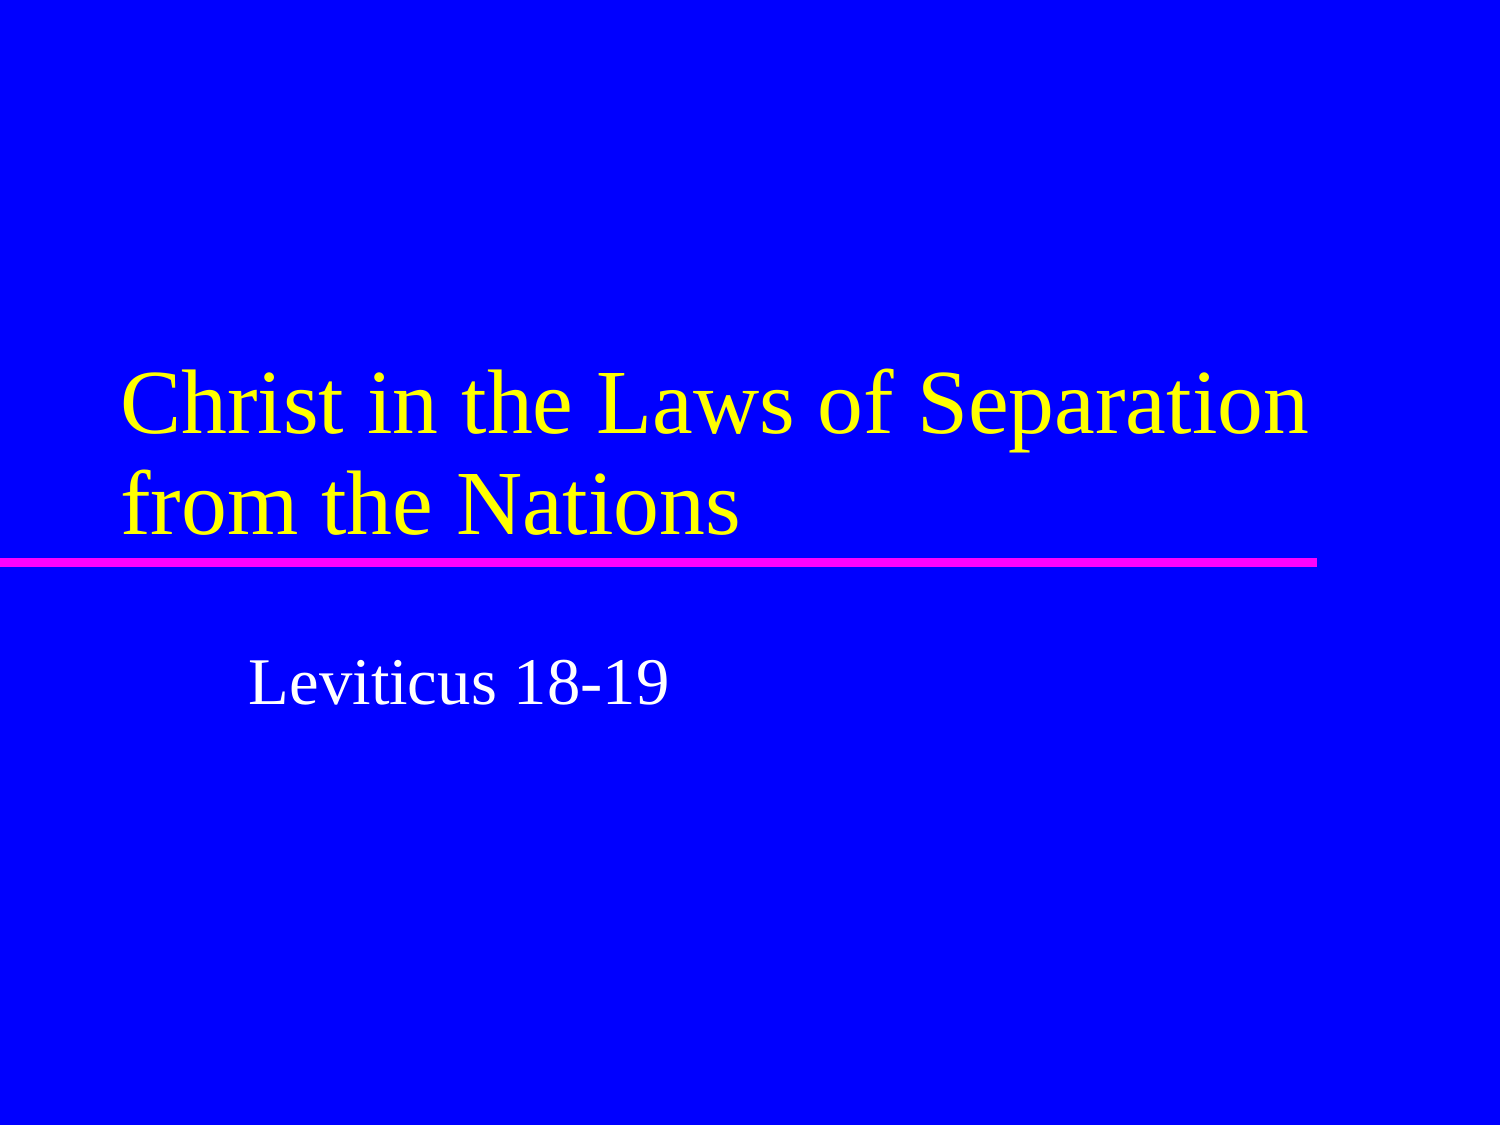

# Christ in the Laws of Separation from the Nations
Leviticus 18-19